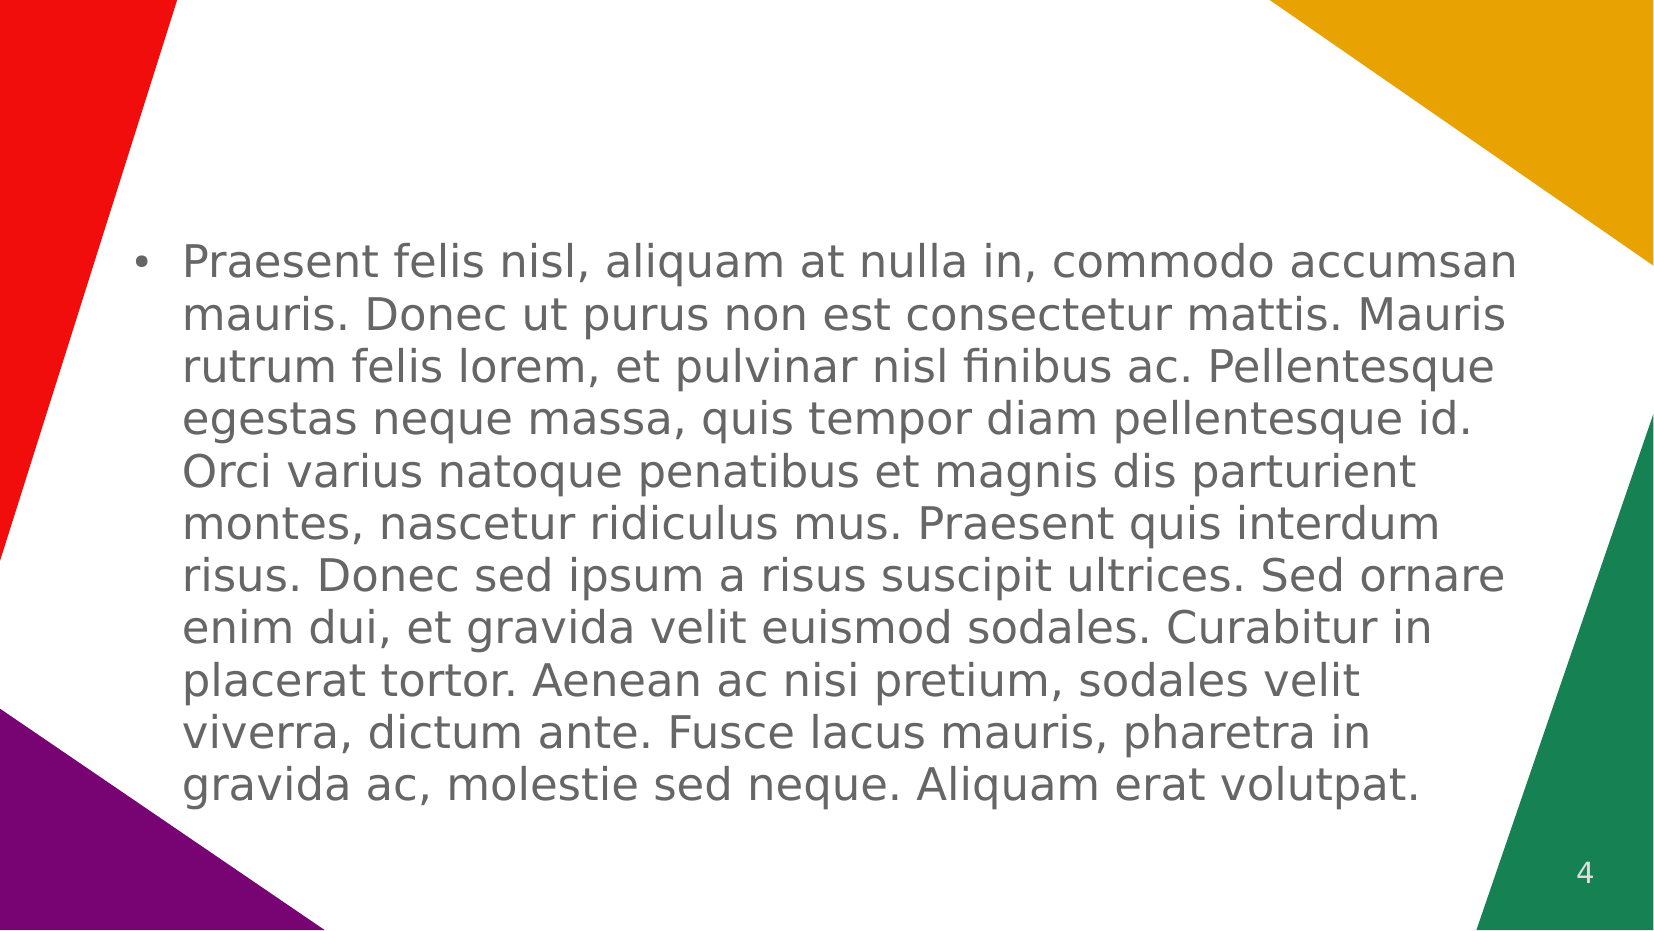

#
Praesent felis nisl, aliquam at nulla in, commodo accumsan mauris. Donec ut purus non est consectetur mattis. Mauris rutrum felis lorem, et pulvinar nisl finibus ac. Pellentesque egestas neque massa, quis tempor diam pellentesque id. Orci varius natoque penatibus et magnis dis parturient montes, nascetur ridiculus mus. Praesent quis interdum risus. Donec sed ipsum a risus suscipit ultrices. Sed ornare enim dui, et gravida velit euismod sodales. Curabitur in placerat tortor. Aenean ac nisi pretium, sodales velit viverra, dictum ante. Fusce lacus mauris, pharetra in gravida ac, molestie sed neque. Aliquam erat volutpat.
4